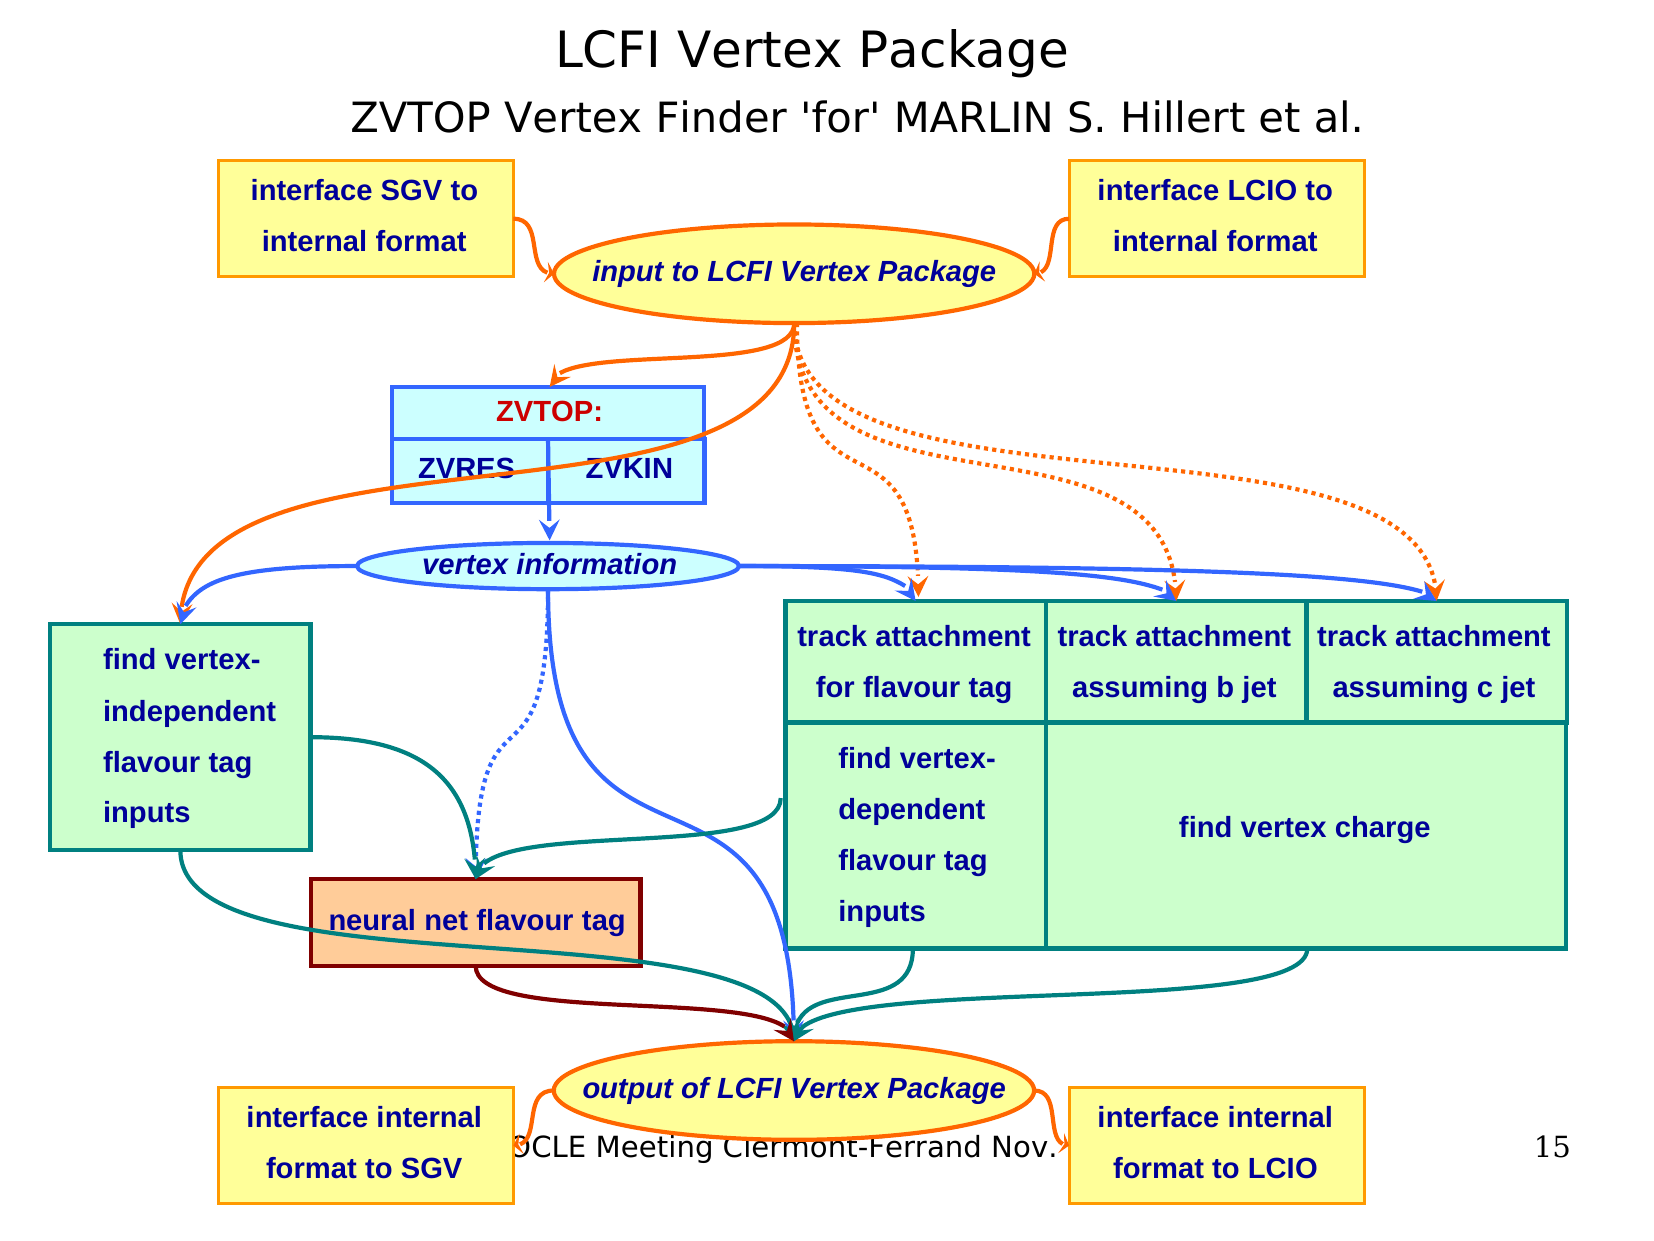

LCFI Vertex Package
ZVTOP Vertex Finder 'for' MARLIN S. Hillert et al.
interface SGV to
internal format
interface LCIO to
internal format
input to LCFI Vertex Package
output of LCFI Vertex Package
interface internal
format to SGV
interface internal
format to LCIO
ZVTOP:
ZVRES
ZVKIN
vertex information
track attachment
for flavour tag
track attachment
assuming b jet
track attachment
assuming c jet
find vertex-
dependent
flavour tag
inputs
find vertex charge
find vertex-
independent
flavour tag
inputs
neural net flavour tag
15